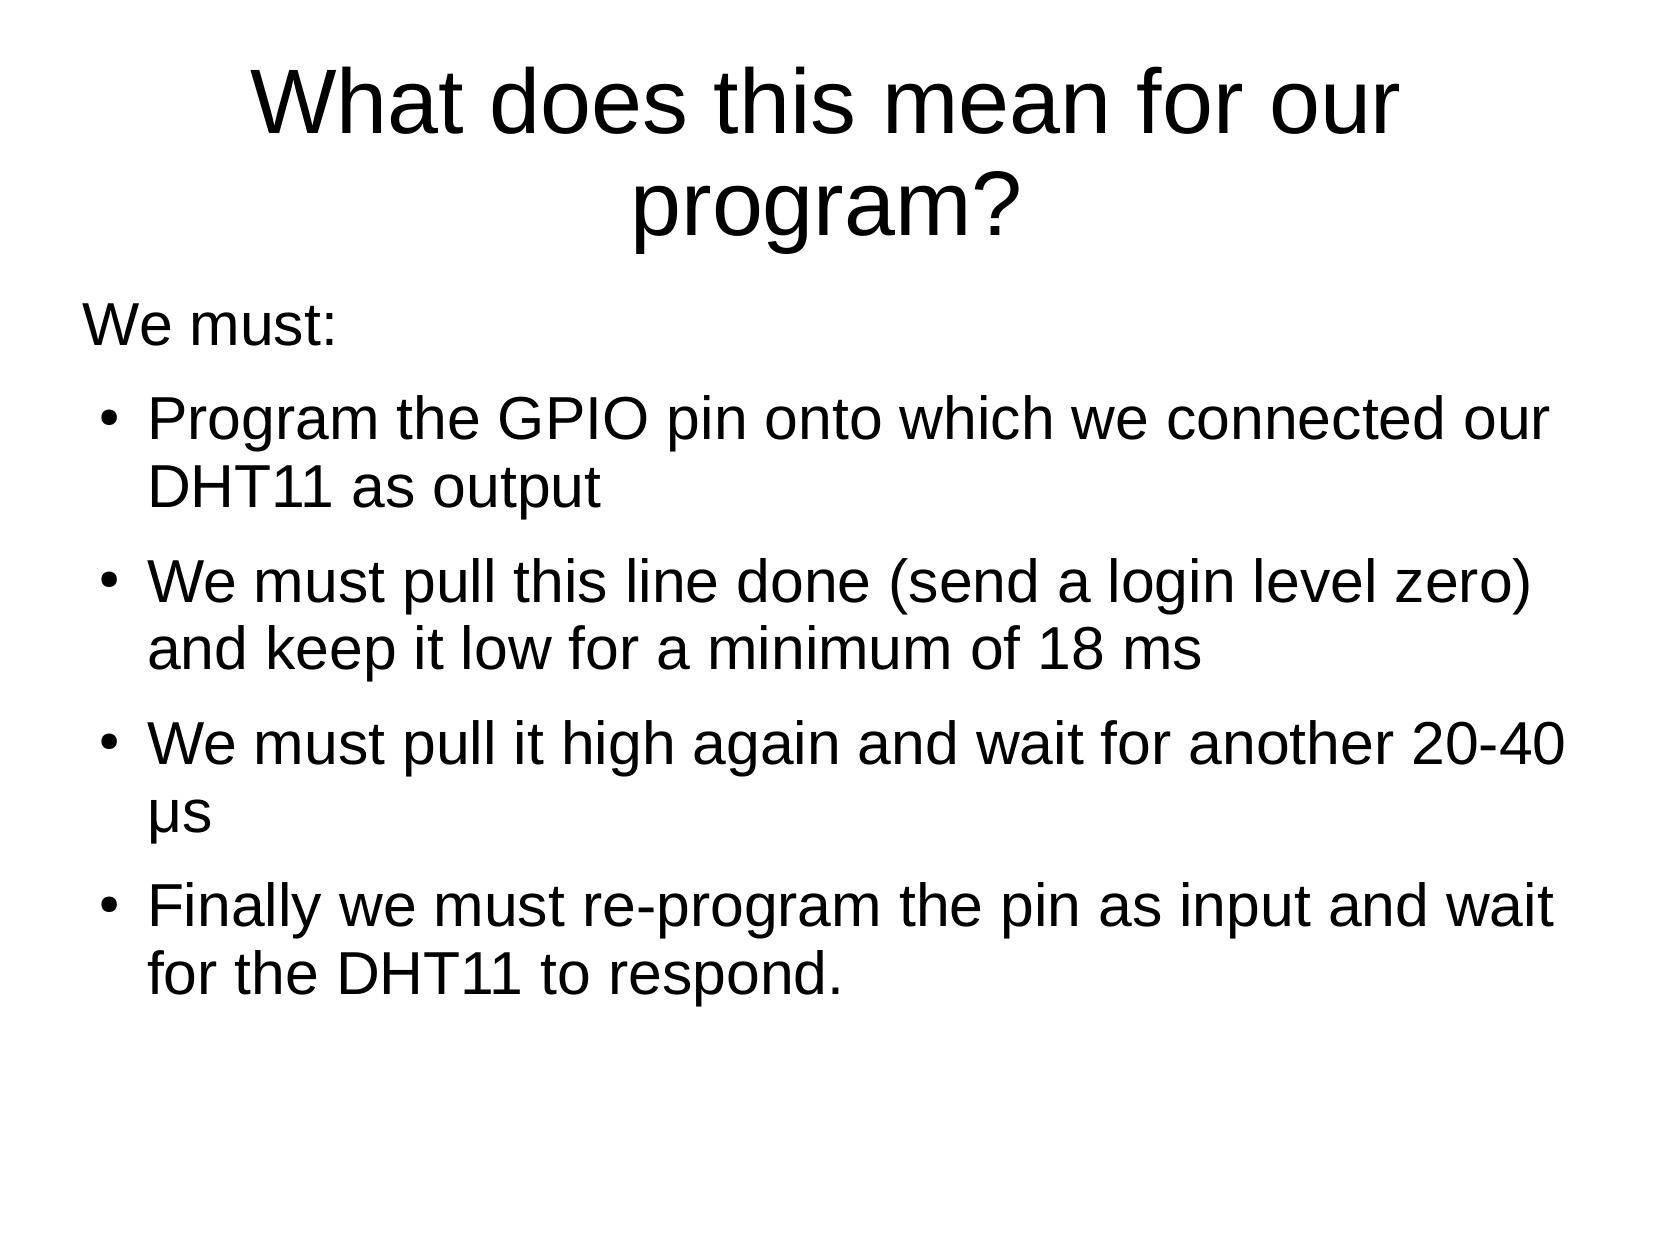

# What does this mean for our program?
We must:
Program the GPIO pin onto which we connected our DHT11 as output
We must pull this line done (send a login level zero) and keep it low for a minimum of 18 ms
We must pull it high again and wait for another 20-40 μs
Finally we must re-program the pin as input and wait for the DHT11 to respond.